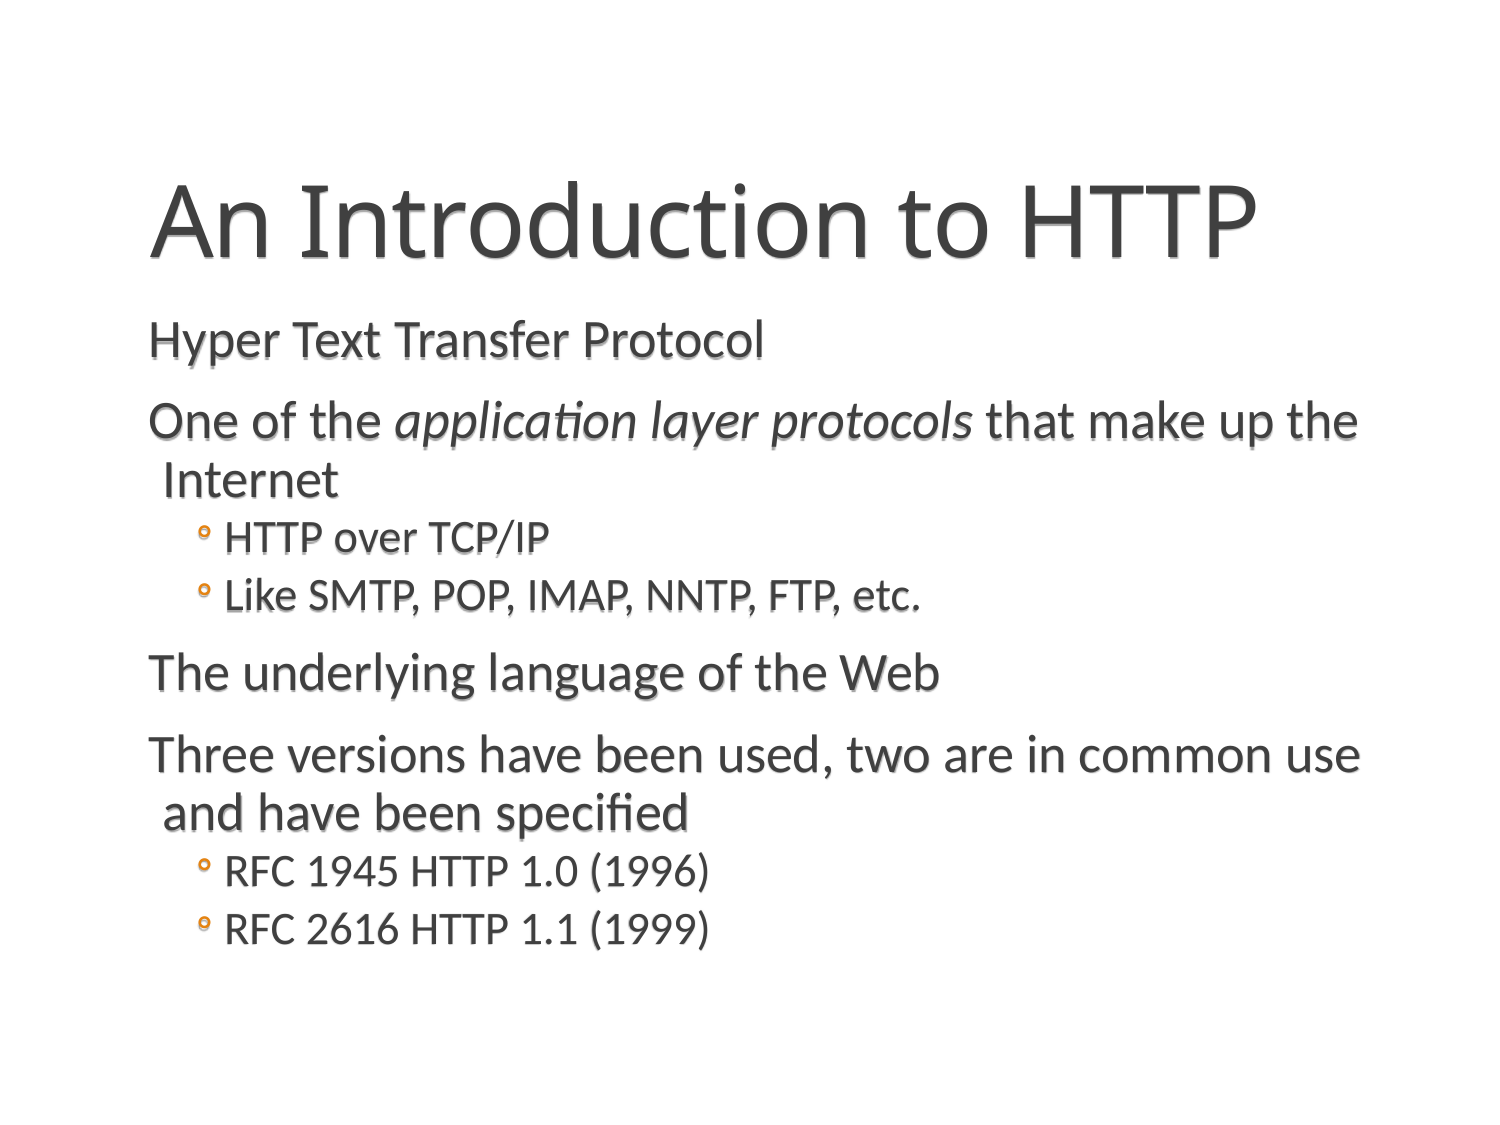

# An Introduction to HTTP
Hyper Text Transfer Protocol
One of the application layer protocols that make up the Internet
HTTP over TCP/IP
Like SMTP, POP, IMAP, NNTP, FTP, etc.
The underlying language of the Web
Three versions have been used, two are in common use and have been specified
RFC 1945 HTTP 1.0 (1996)
RFC 2616 HTTP 1.1 (1999)
Copyright © Ricci IEONG for UST training 2024
7